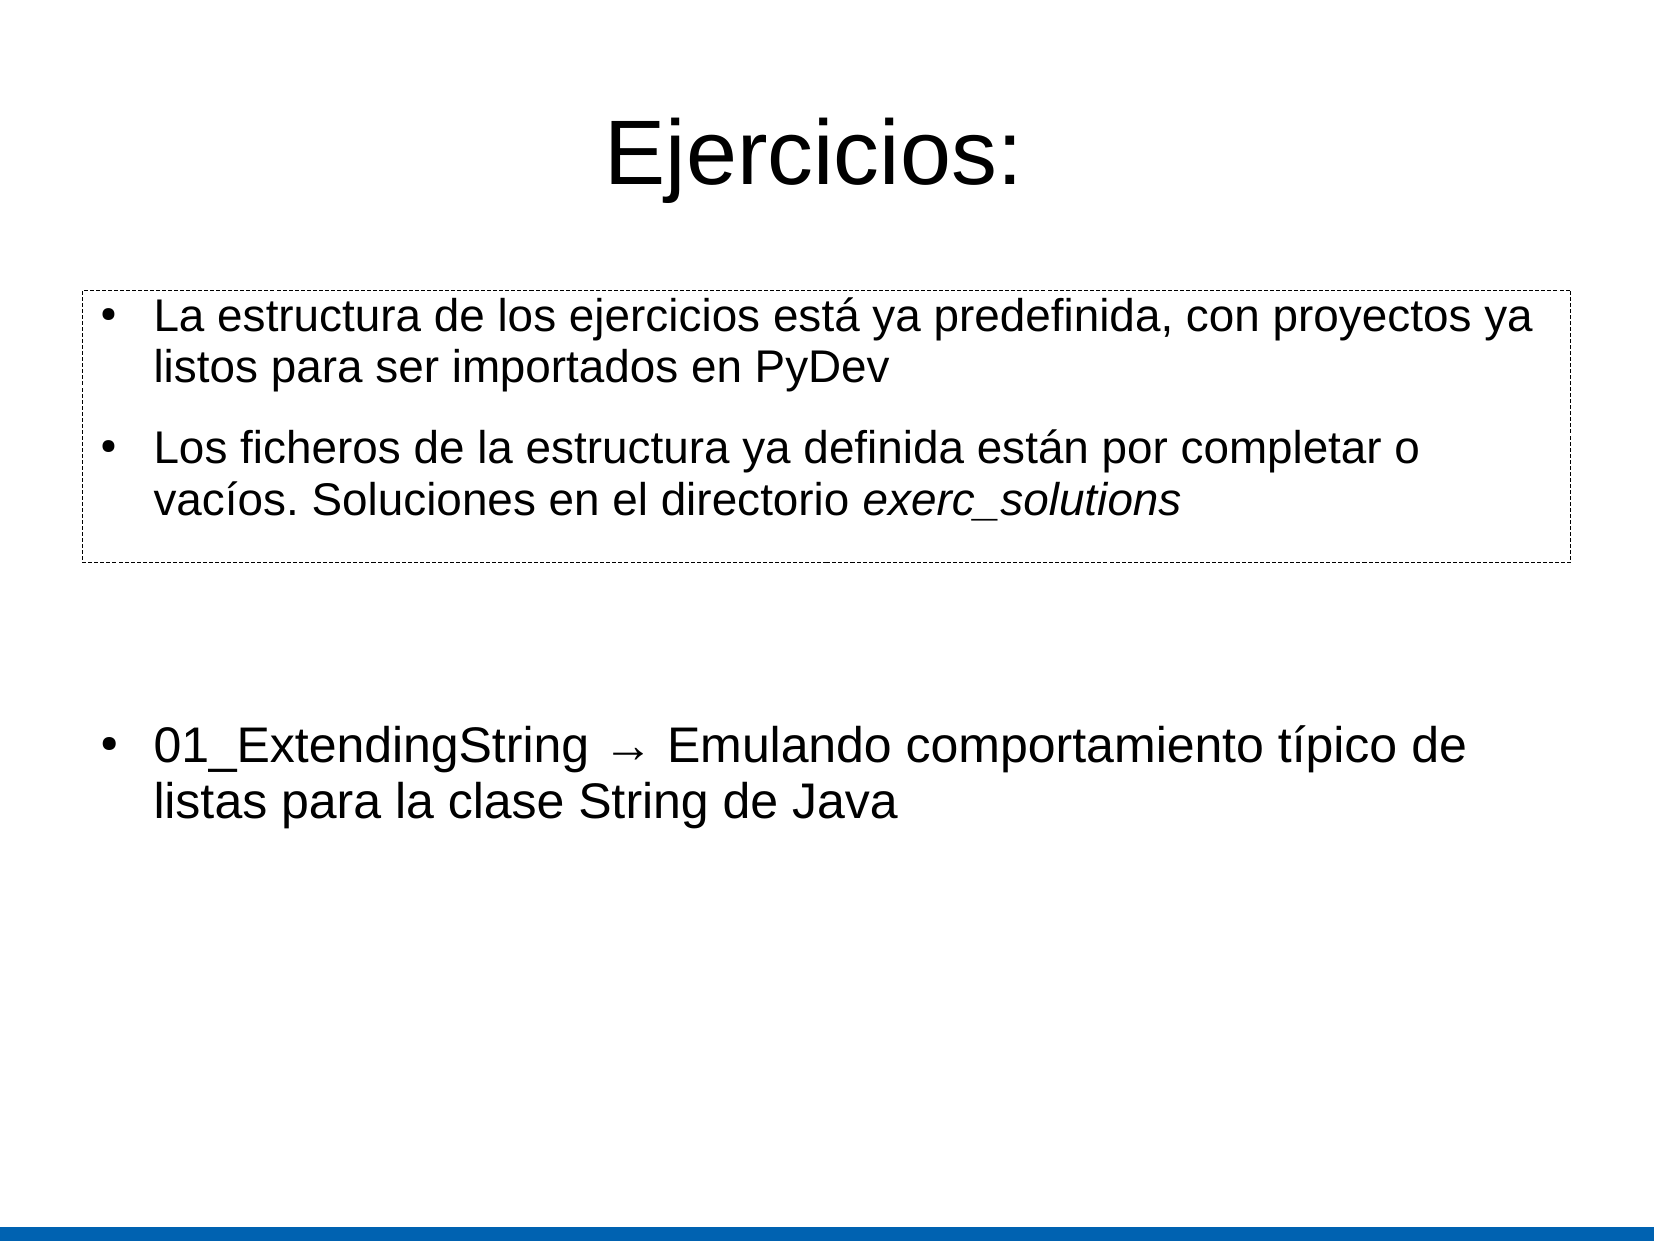

# Ejercicios:
La estructura de los ejercicios está ya predefinida, con proyectos ya listos para ser importados en PyDev
Los ficheros de la estructura ya definida están por completar o vacíos. Soluciones en el directorio exerc_solutions
01_ExtendingString → Emulando comportamiento típico de listas para la clase String de Java